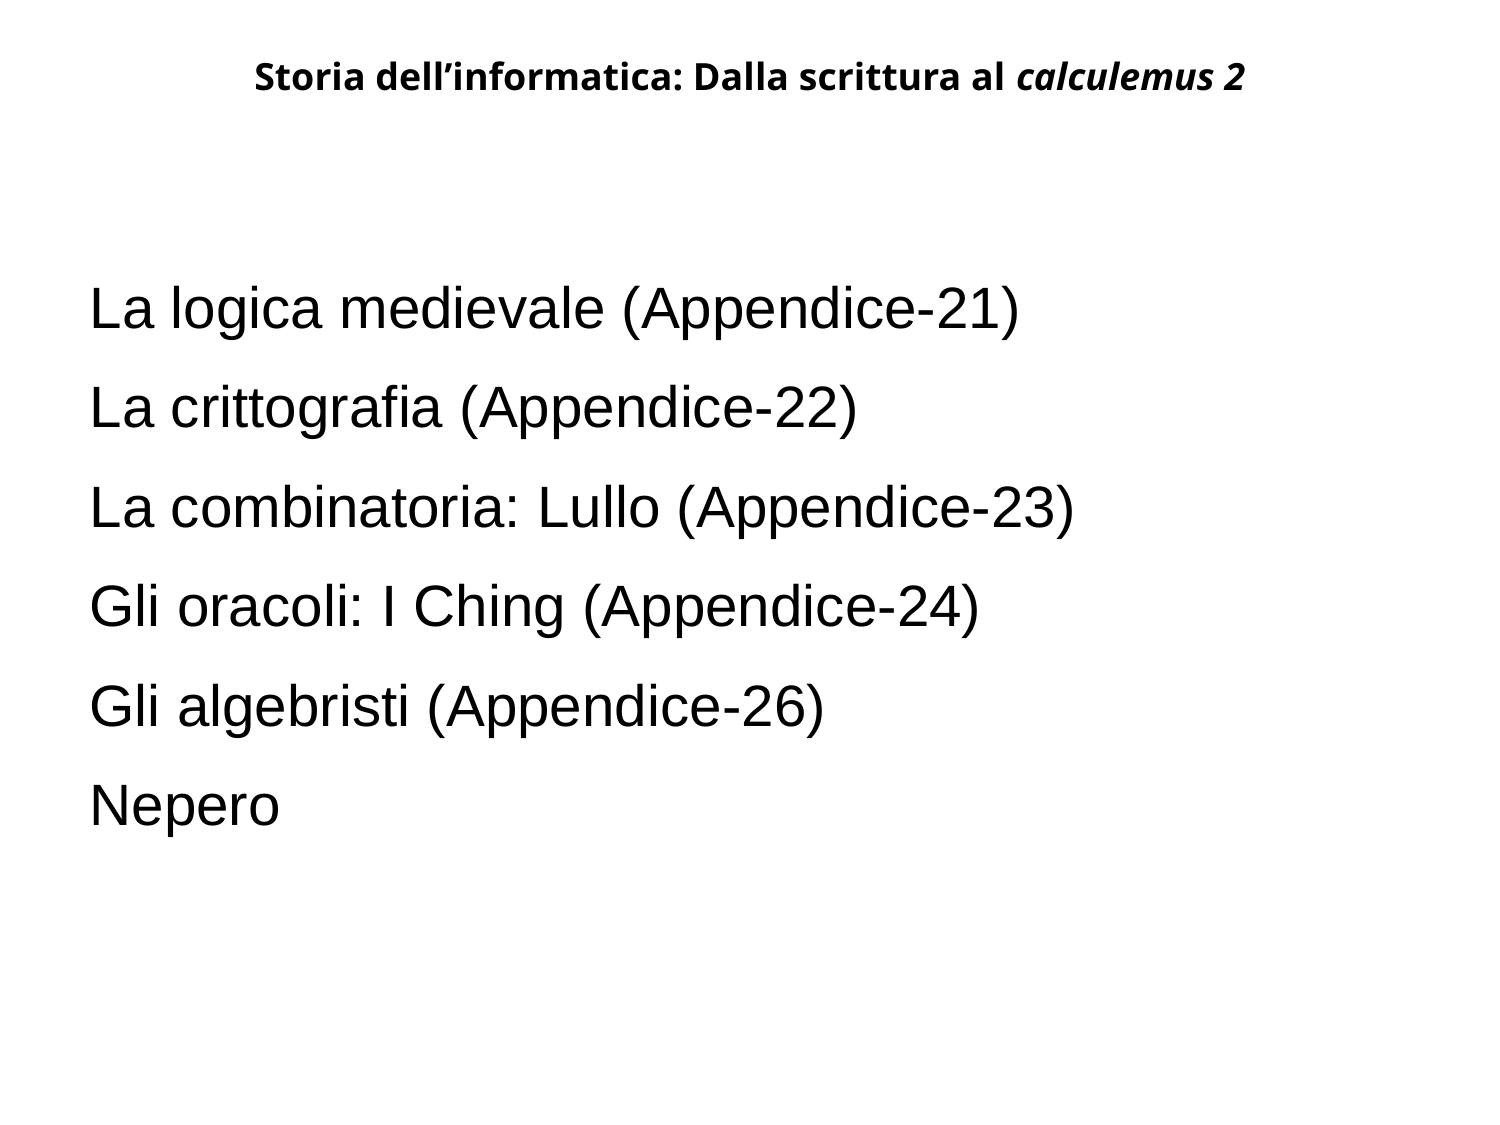

# Storia dell’informatica: Dalla scrittura al calculemus 2
La logica medievale (Appendice-21)
La crittografia (Appendice-22)
La combinatoria: Lullo (Appendice-23)
Gli oracoli: I Ching (Appendice-24)
Gli algebristi (Appendice-26)
Nepero